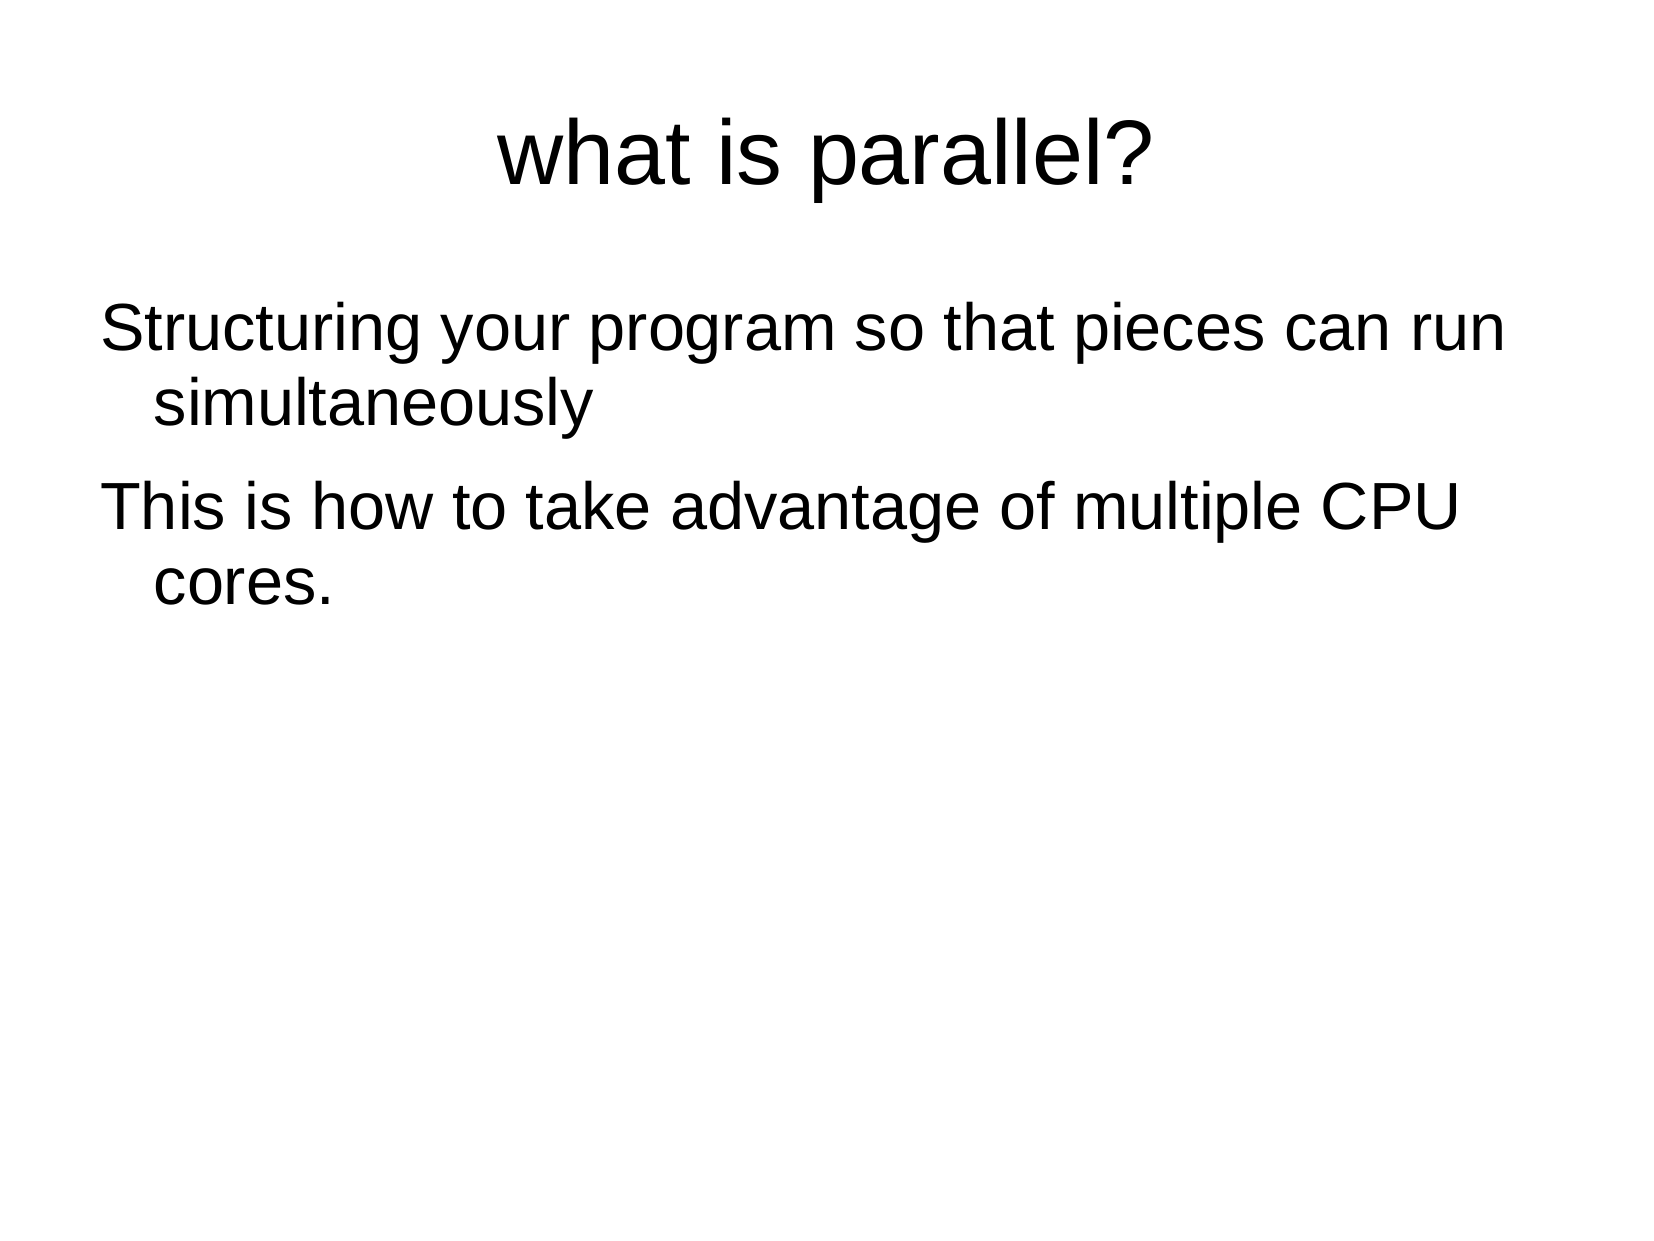

# what is parallel?
Structuring your program so that pieces can run simultaneously
This is how to take advantage of multiple CPU cores.